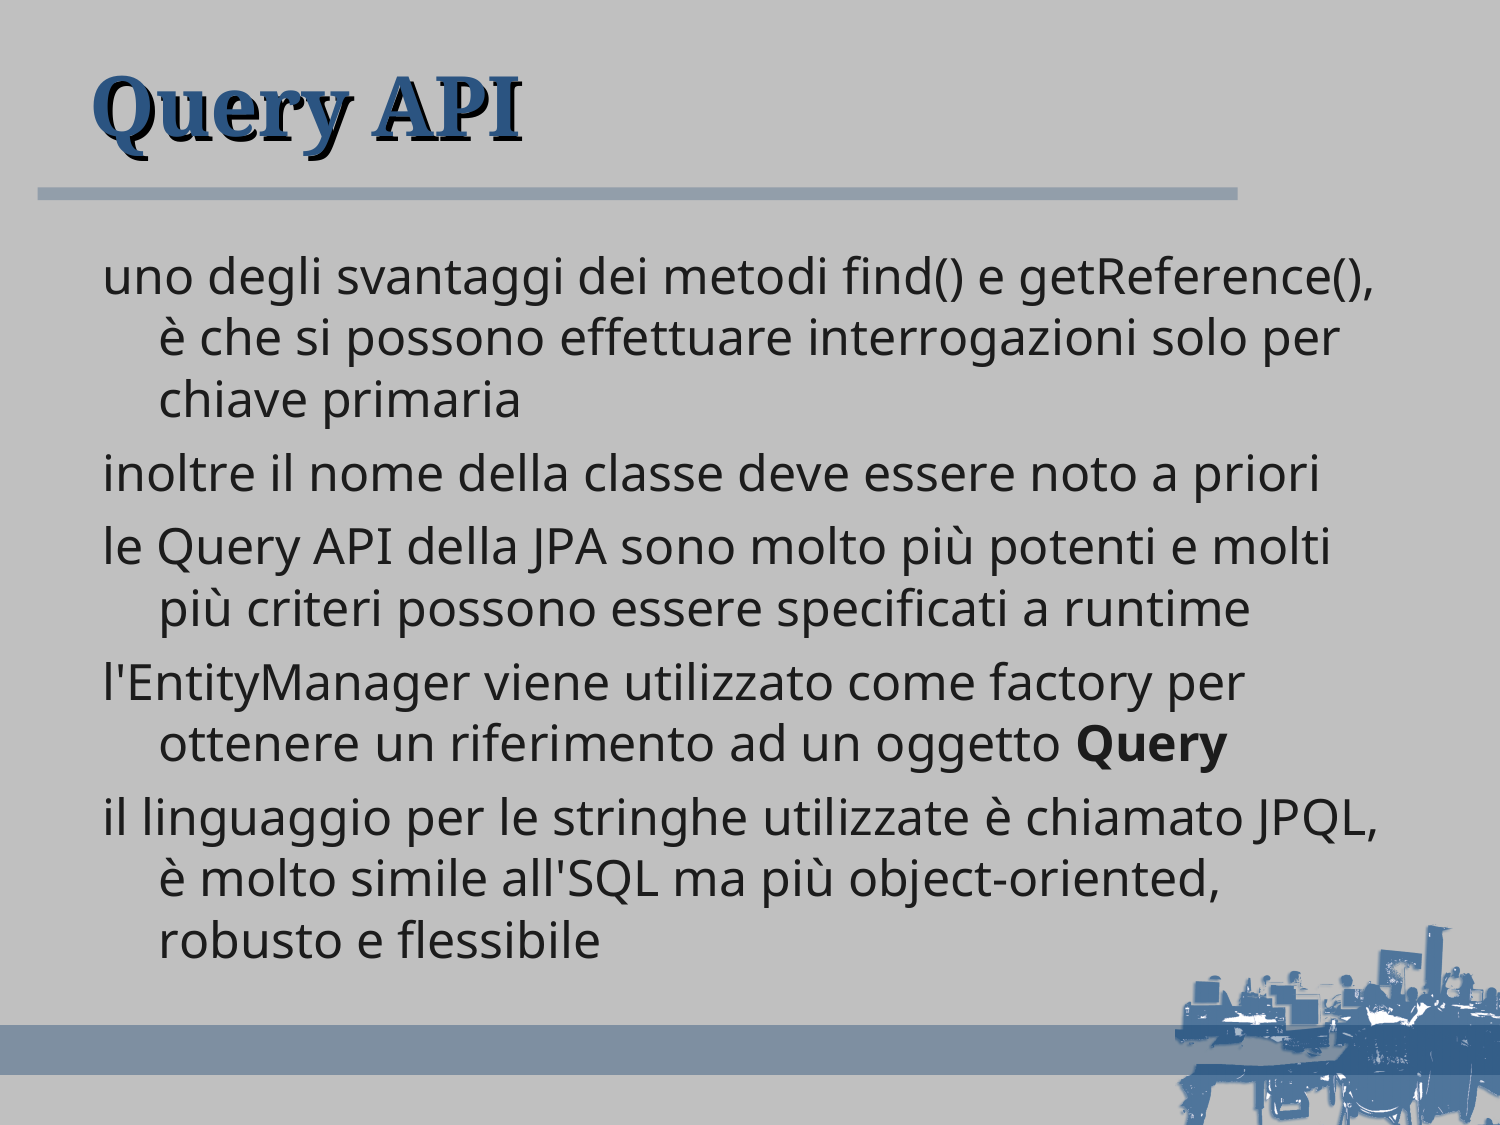

# Query API
uno degli svantaggi dei metodi find() e getReference(), è che si possono effettuare interrogazioni solo per chiave primaria
inoltre il nome della classe deve essere noto a priori
le Query API della JPA sono molto più potenti e molti più criteri possono essere specificati a runtime
l'EntityManager viene utilizzato come factory per ottenere un riferimento ad un oggetto Query
il linguaggio per le stringhe utilizzate è chiamato JPQL, è molto simile all'SQL ma più object-oriented, robusto e flessibile